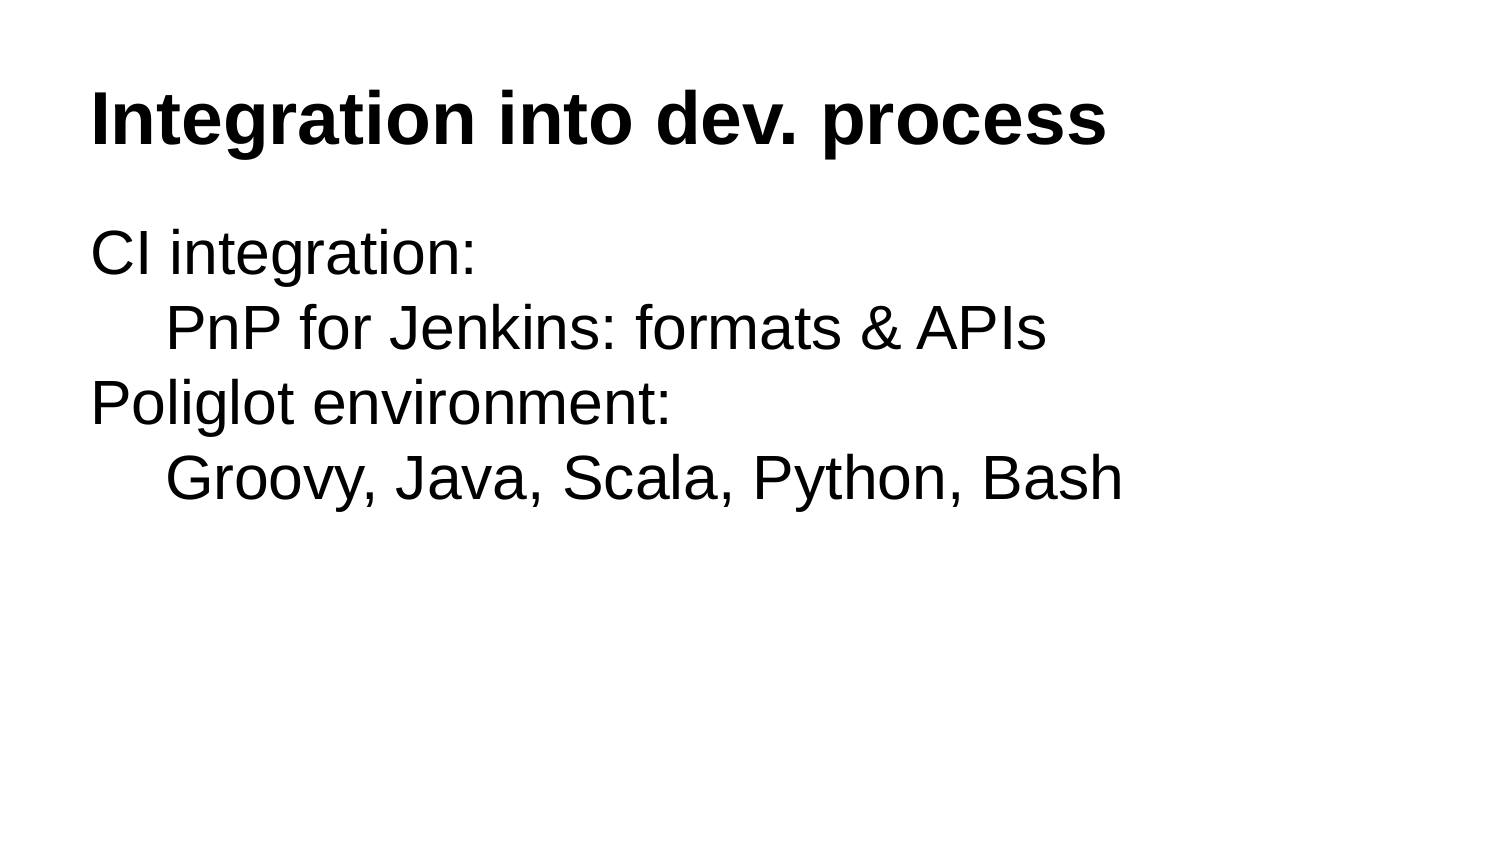

# Integration into dev. process
CI integration:
PnP for Jenkins: formats & APIs
Poliglot environment:
Groovy, Java, Scala, Python, Bash